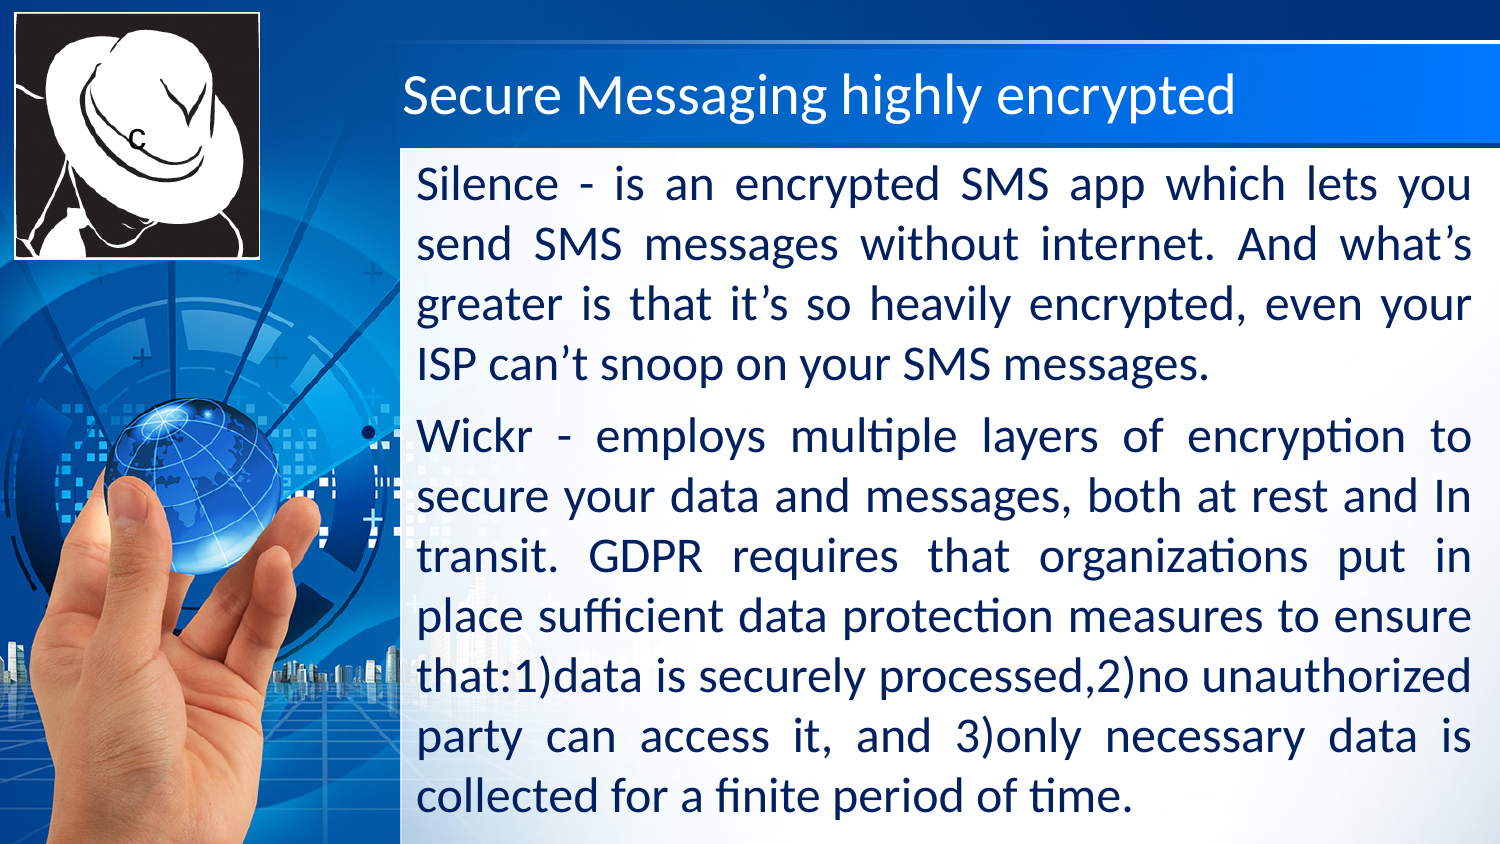

c
# Secure Messaging highly encrypted
Silence - is an encrypted SMS app which lets you send SMS messages without internet. And what’s greater is that it’s so heavily encrypted, even your ISP can’t snoop on your SMS messages.
Wickr - employs multiple layers of encryption to secure your data and messages, both at rest and In transit. GDPR requires that organizations put in place sufficient data protection measures to ensure that:1)data is securely processed,2)no unauthorized party can access it, and 3)only necessary data is collected for a finite period of time.